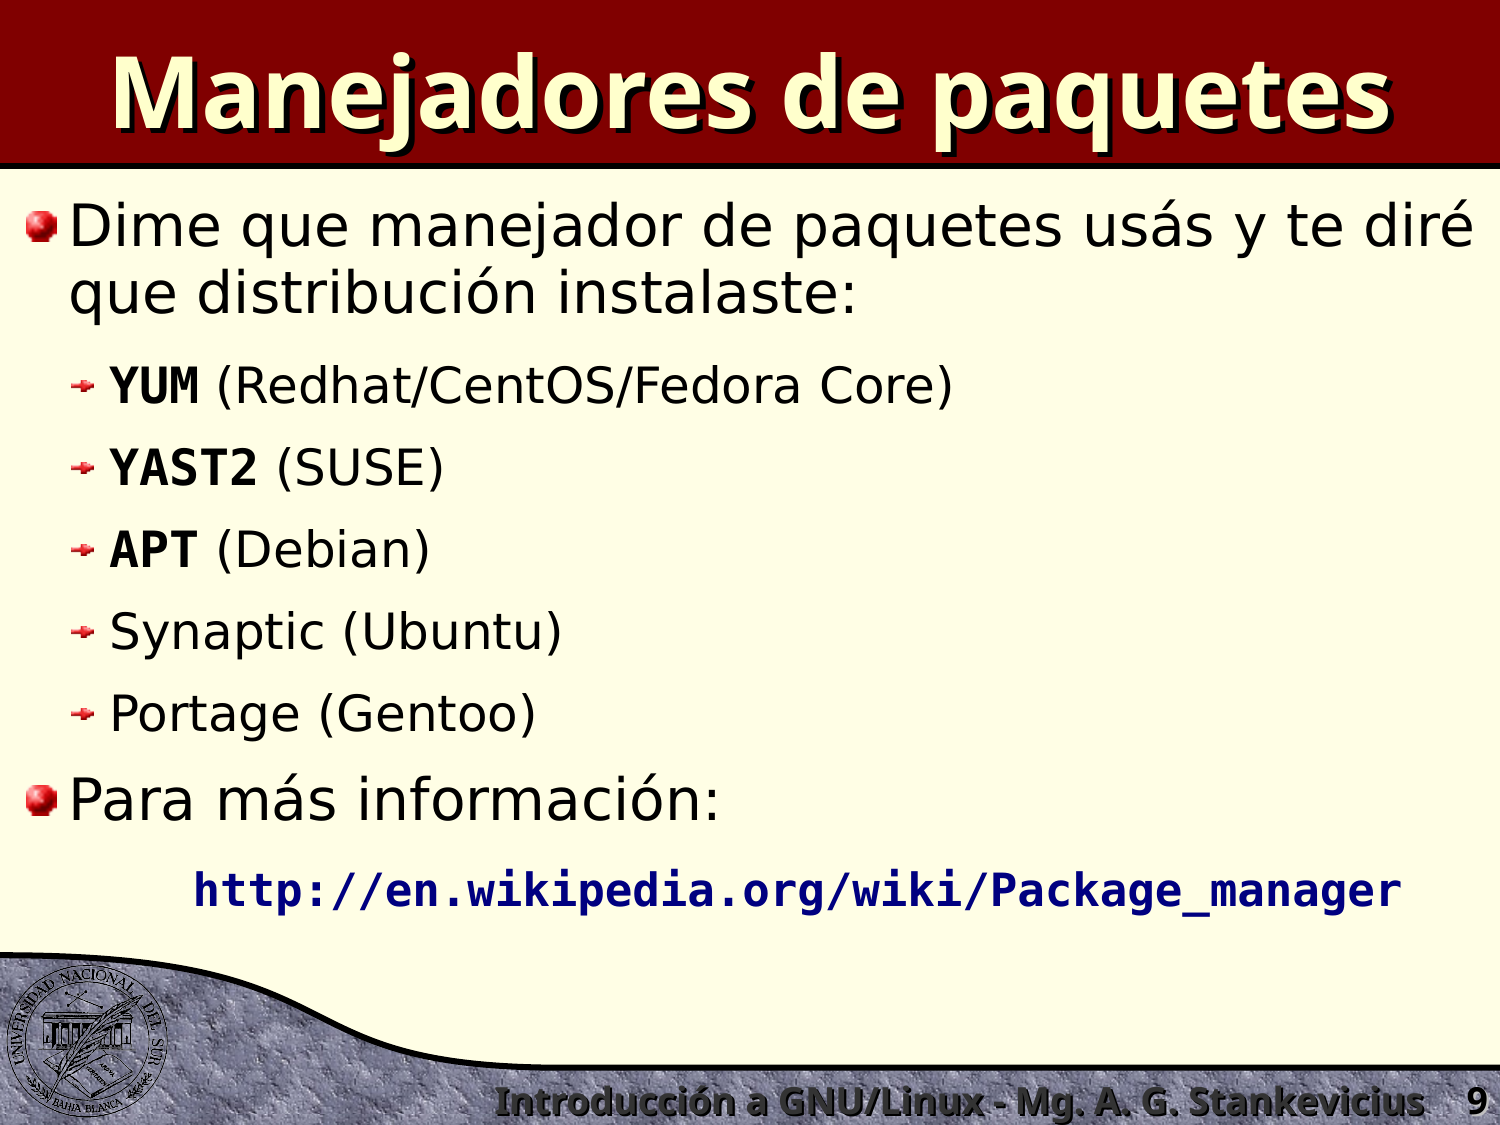

# Manejadores de paquetes
Dime que manejador de paquetes usás y te diré que distribución instalaste:
YUM (Redhat/CentOS/Fedora Core)
YAST2 (SUSE)
APT (Debian)
Synaptic (Ubuntu)
Portage (Gentoo)
Para más información:
http://en.wikipedia.org/wiki/Package_manager
9